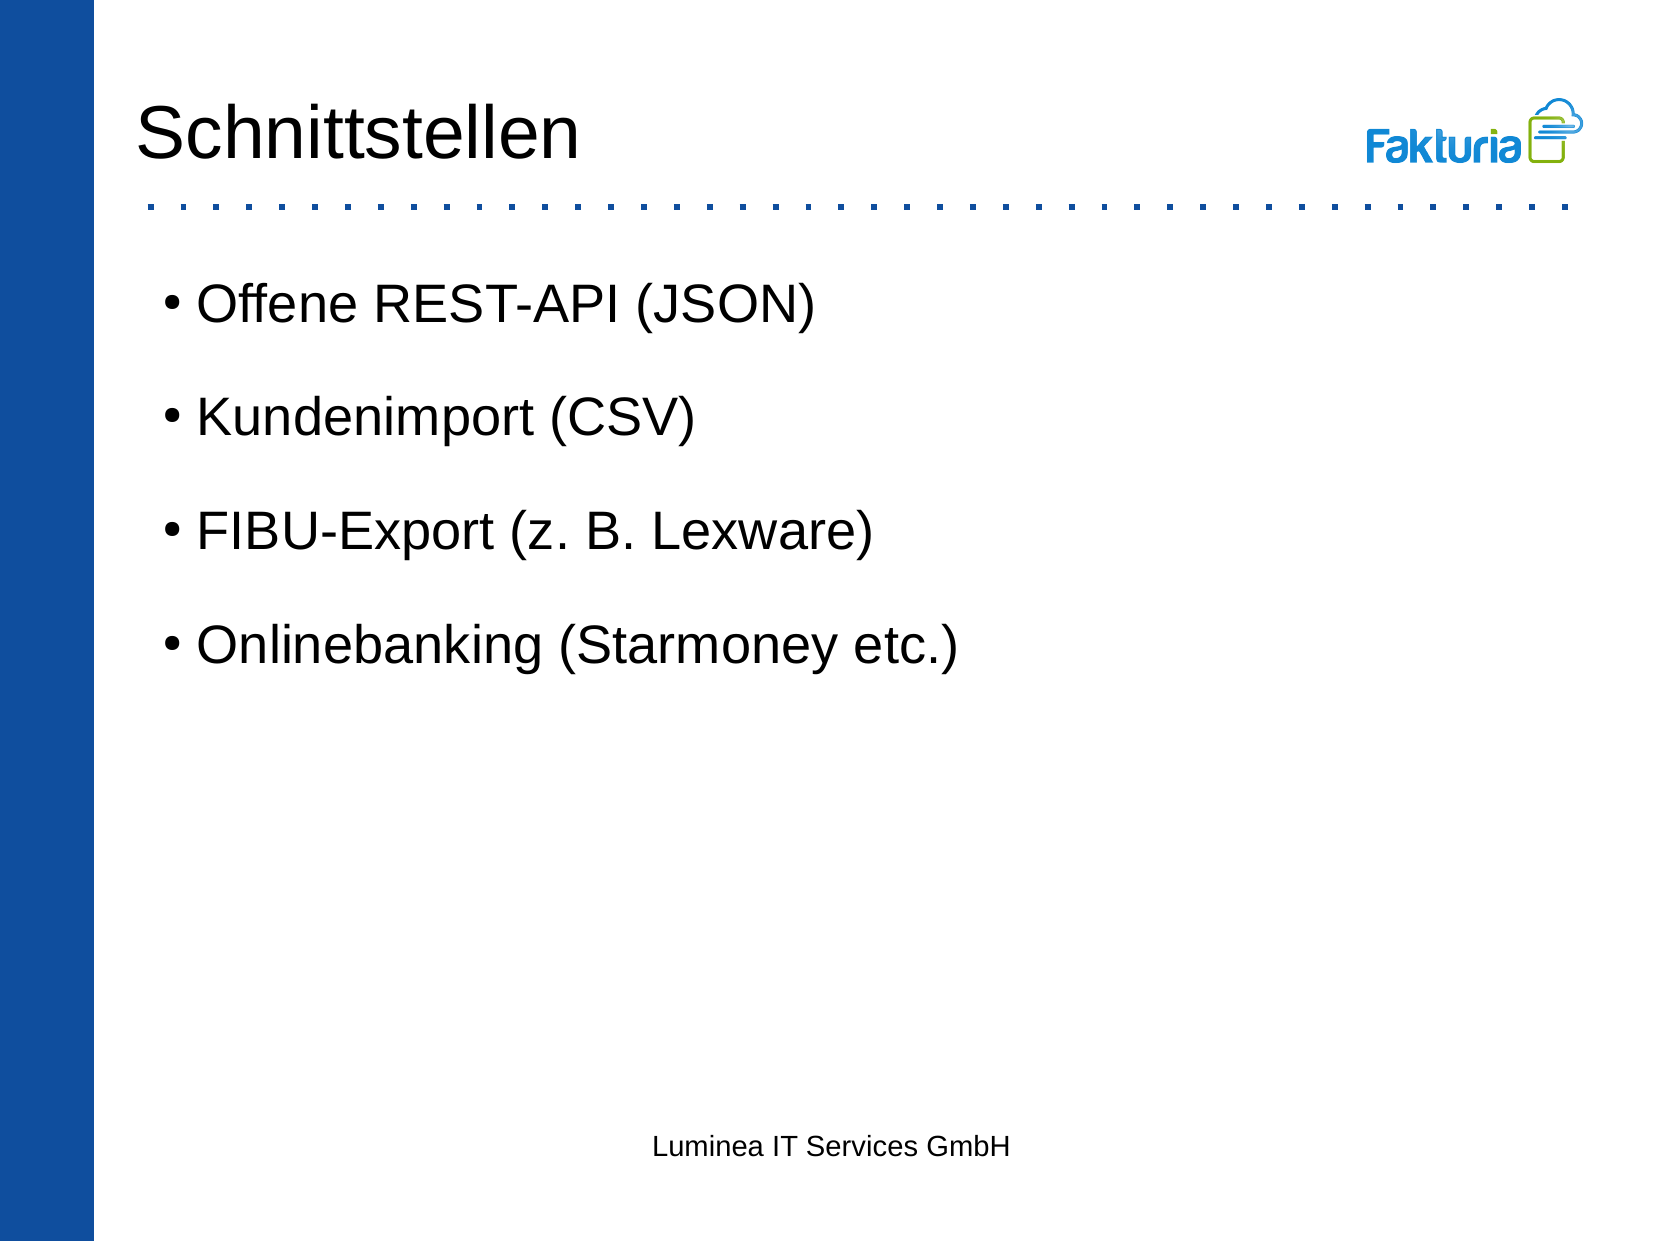

# Schnittstellen
 Offene REST-API (JSON)
 Kundenimport (CSV)
 FIBU-Export (z. B. Lexware)
 Onlinebanking (Starmoney etc.)
 Luminea IT Services GmbH